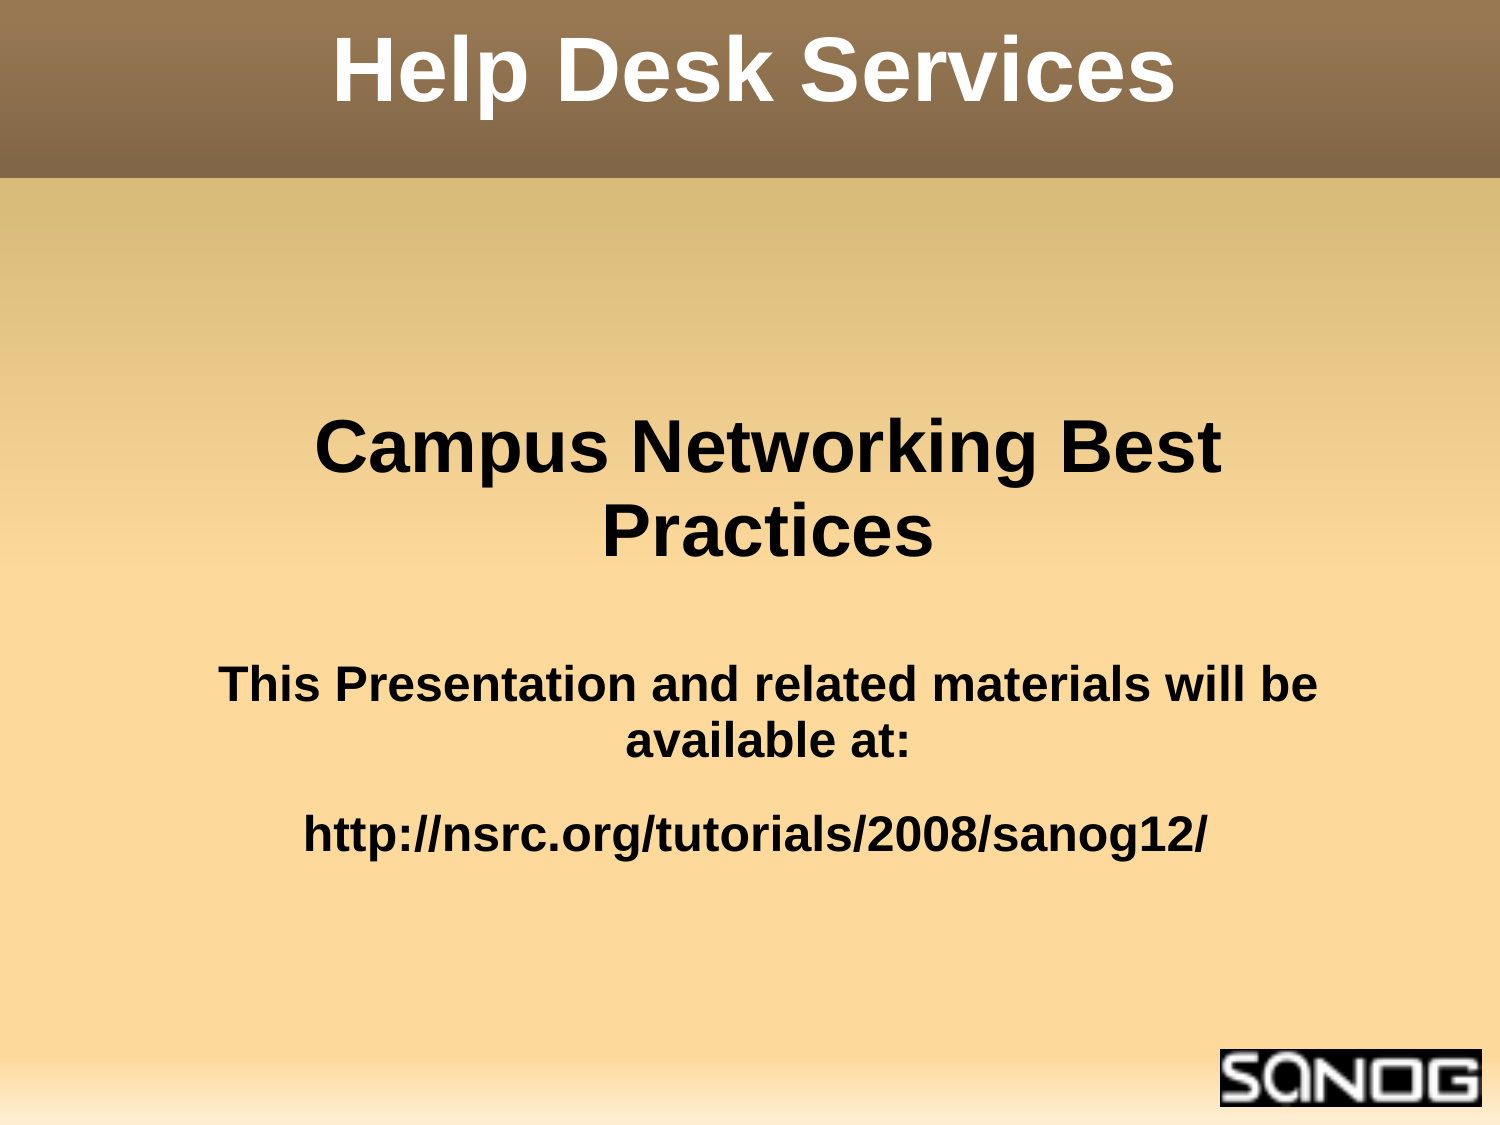

Help Desk Services
# Campus Networking Best Practices This Presentation and related materials will be available at: http://nsrc.org/tutorials/2008/sanog12/